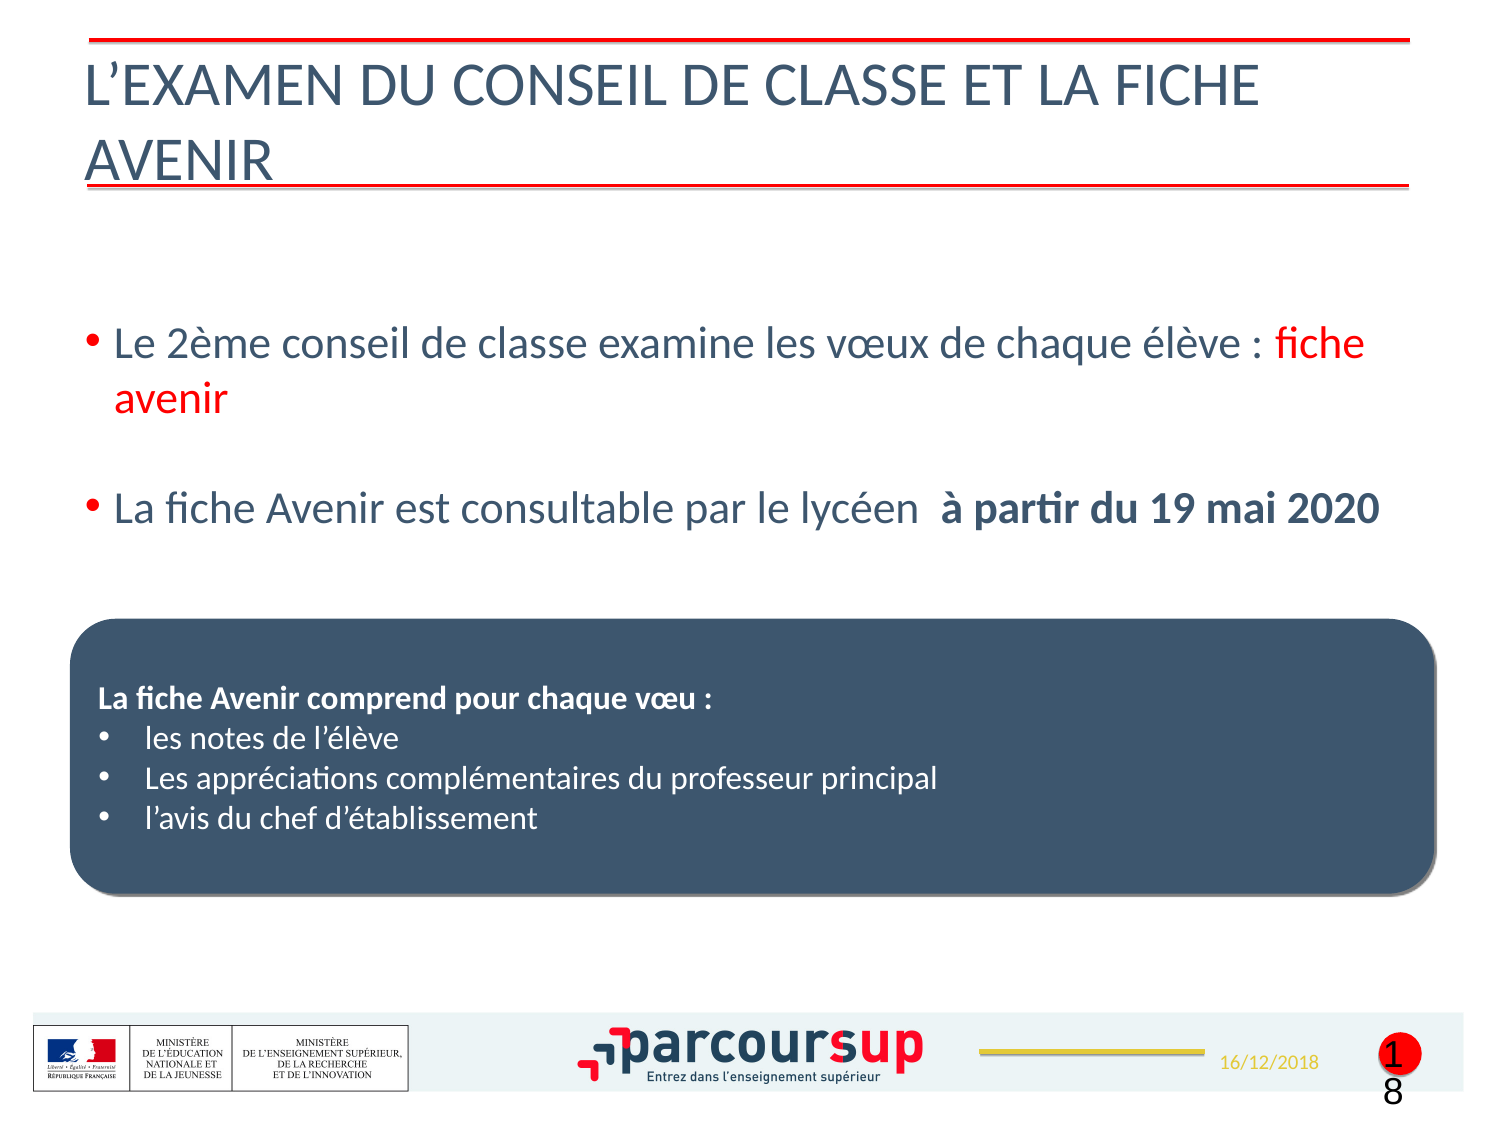

L’examen du conseil de classe et la fiche avenir
Le 2ème conseil de classe examine les vœux de chaque élève : fiche avenir
La fiche Avenir est consultable par le lycéen à partir du 19 mai 2020
La fiche Avenir comprend pour chaque vœu :
les notes de l’élève
Les appréciations complémentaires du professeur principal
l’avis du chef d’établissement